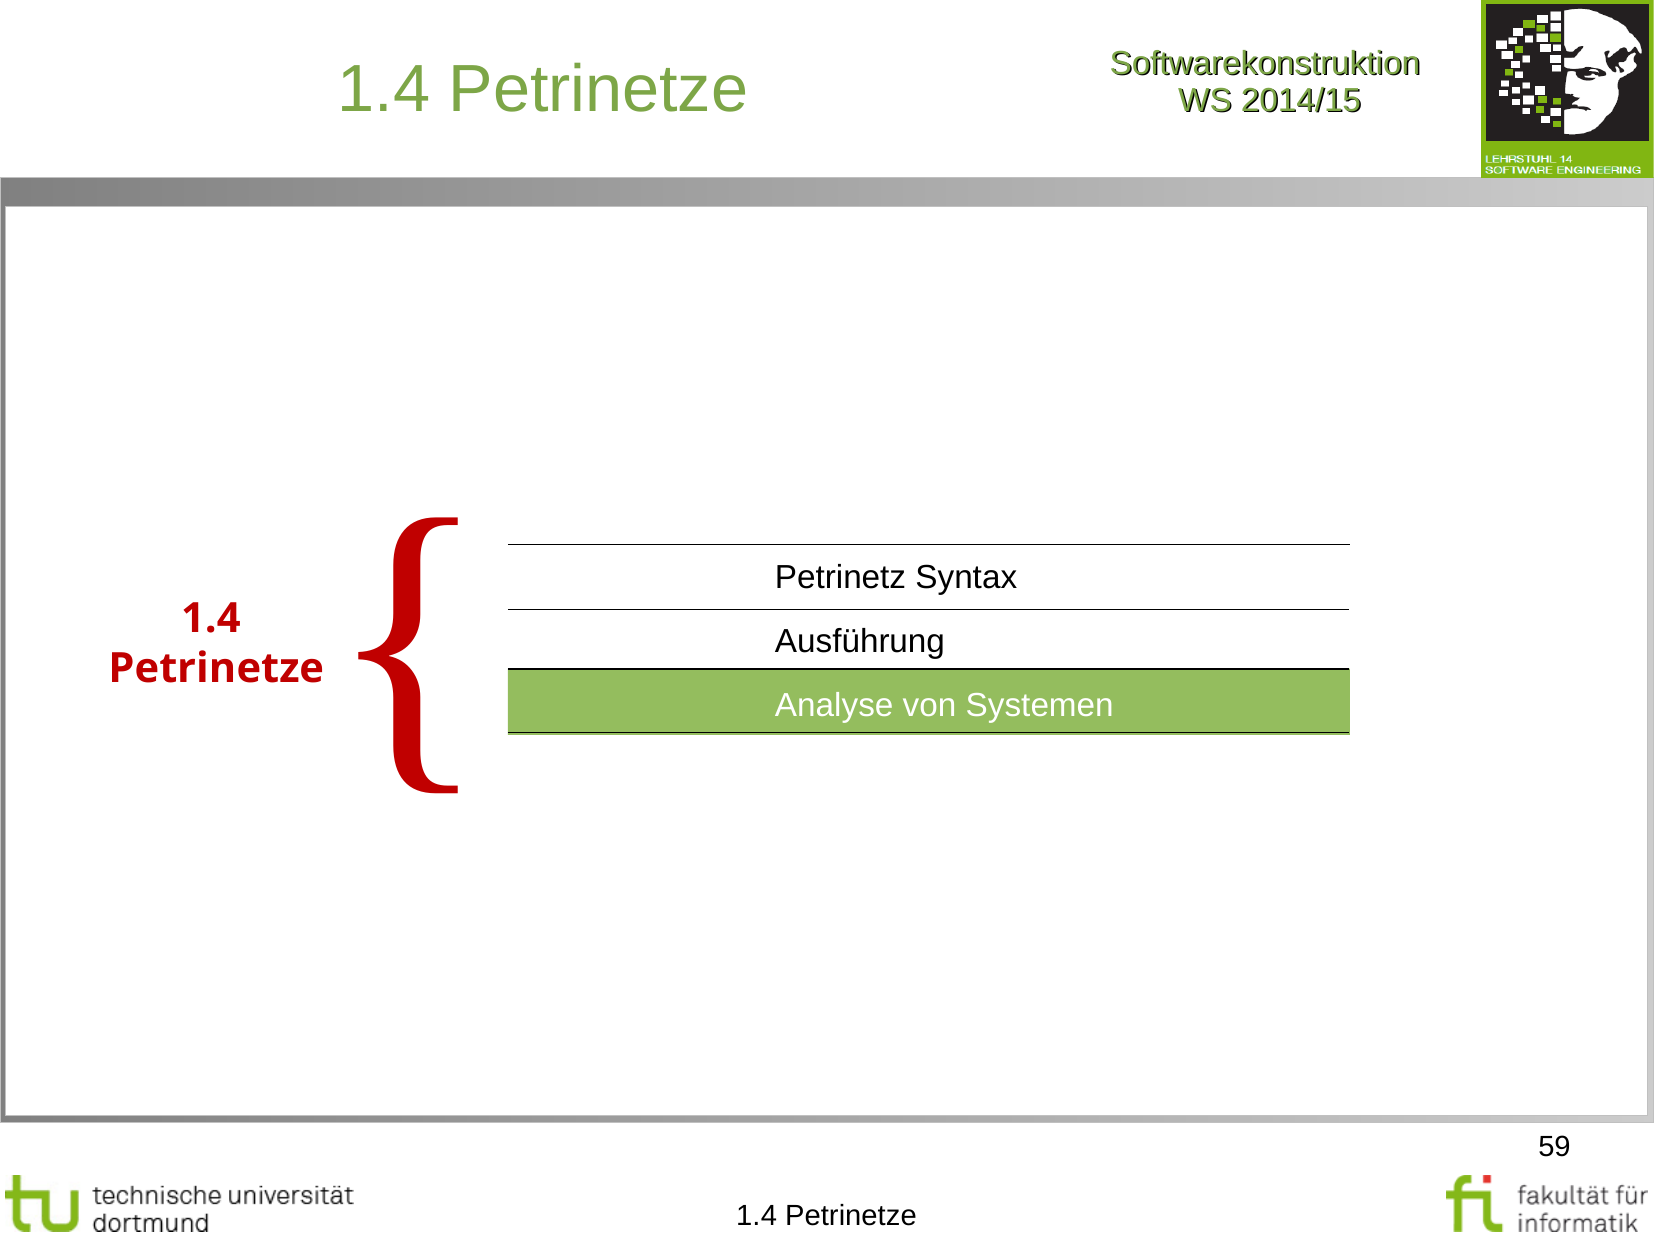

# 1.4 Petrinetze
Petrinetz Syntax
Ausführung
Analyse von Systemen
}
1.4
Petrinetze
59
1.4 Petrinetze